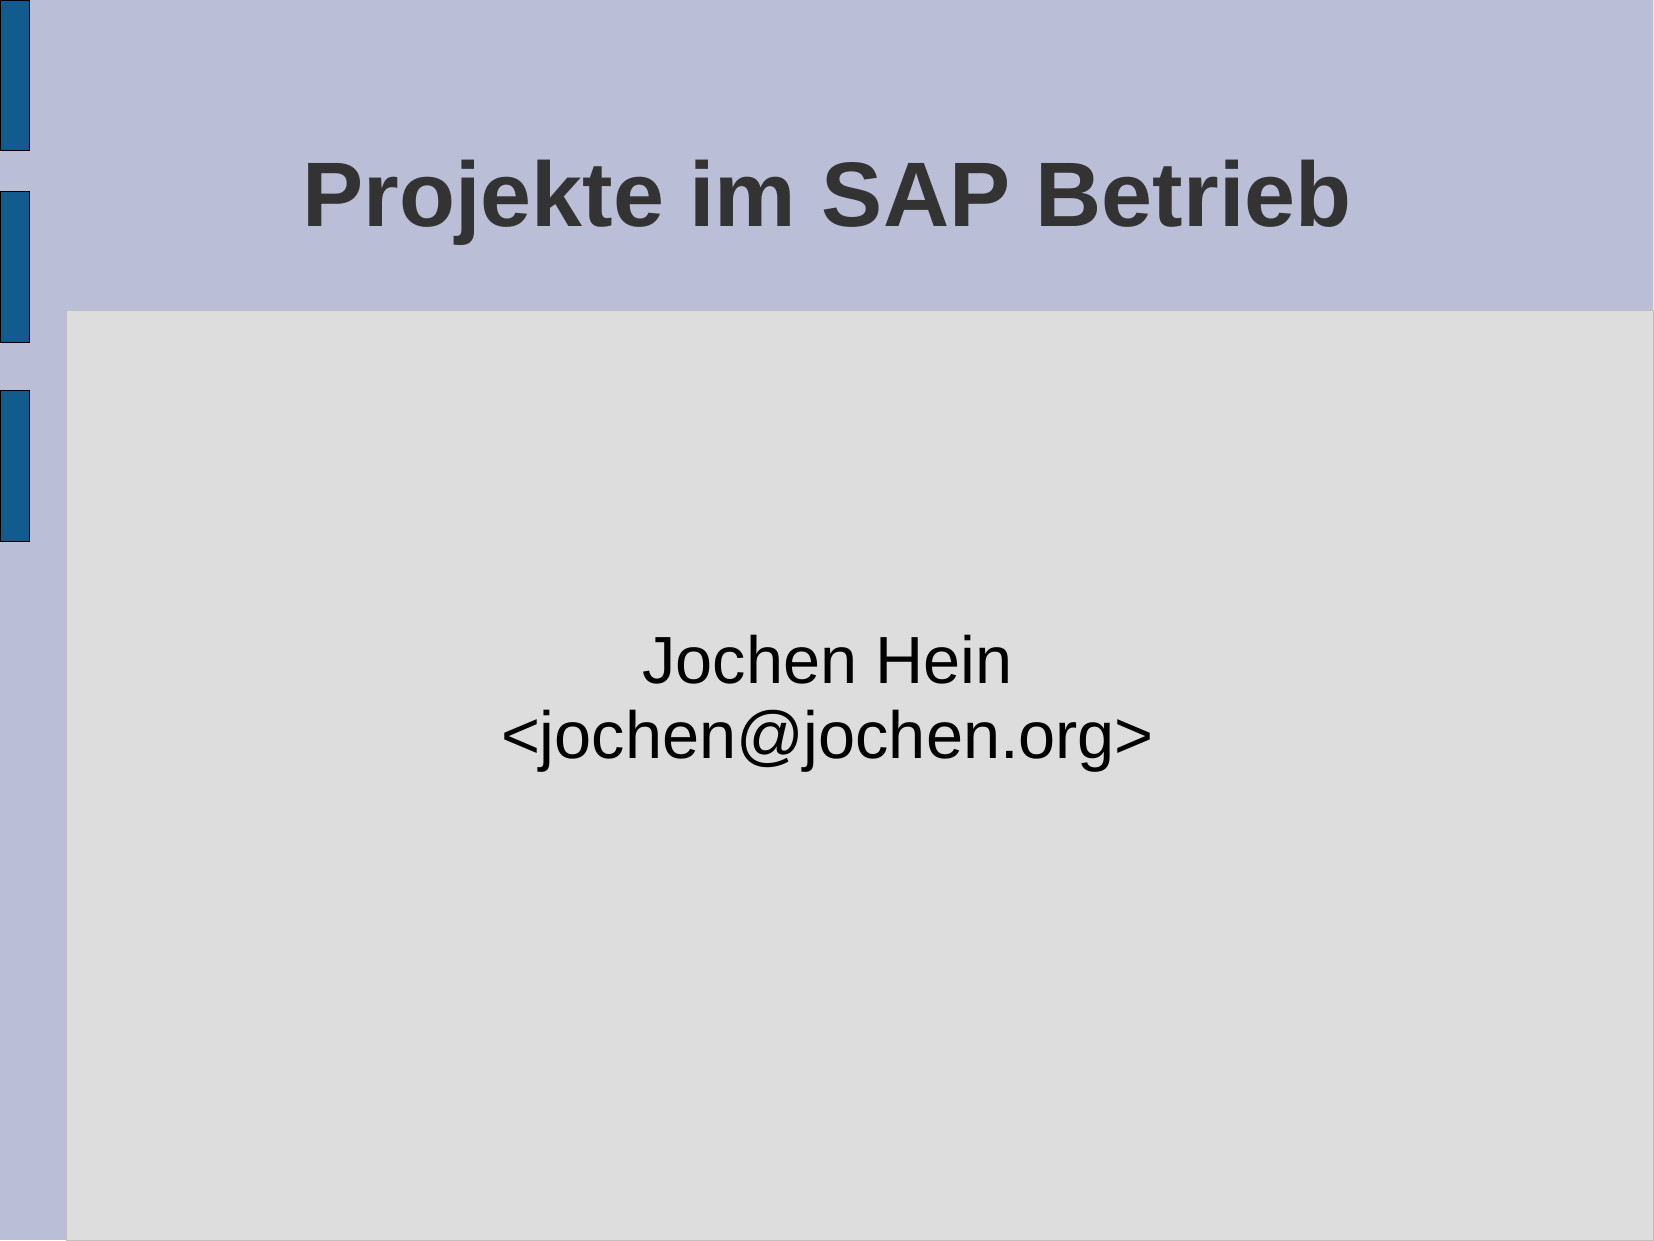

# Projekte im SAP Betrieb
Jochen Hein
<jochen@jochen.org>